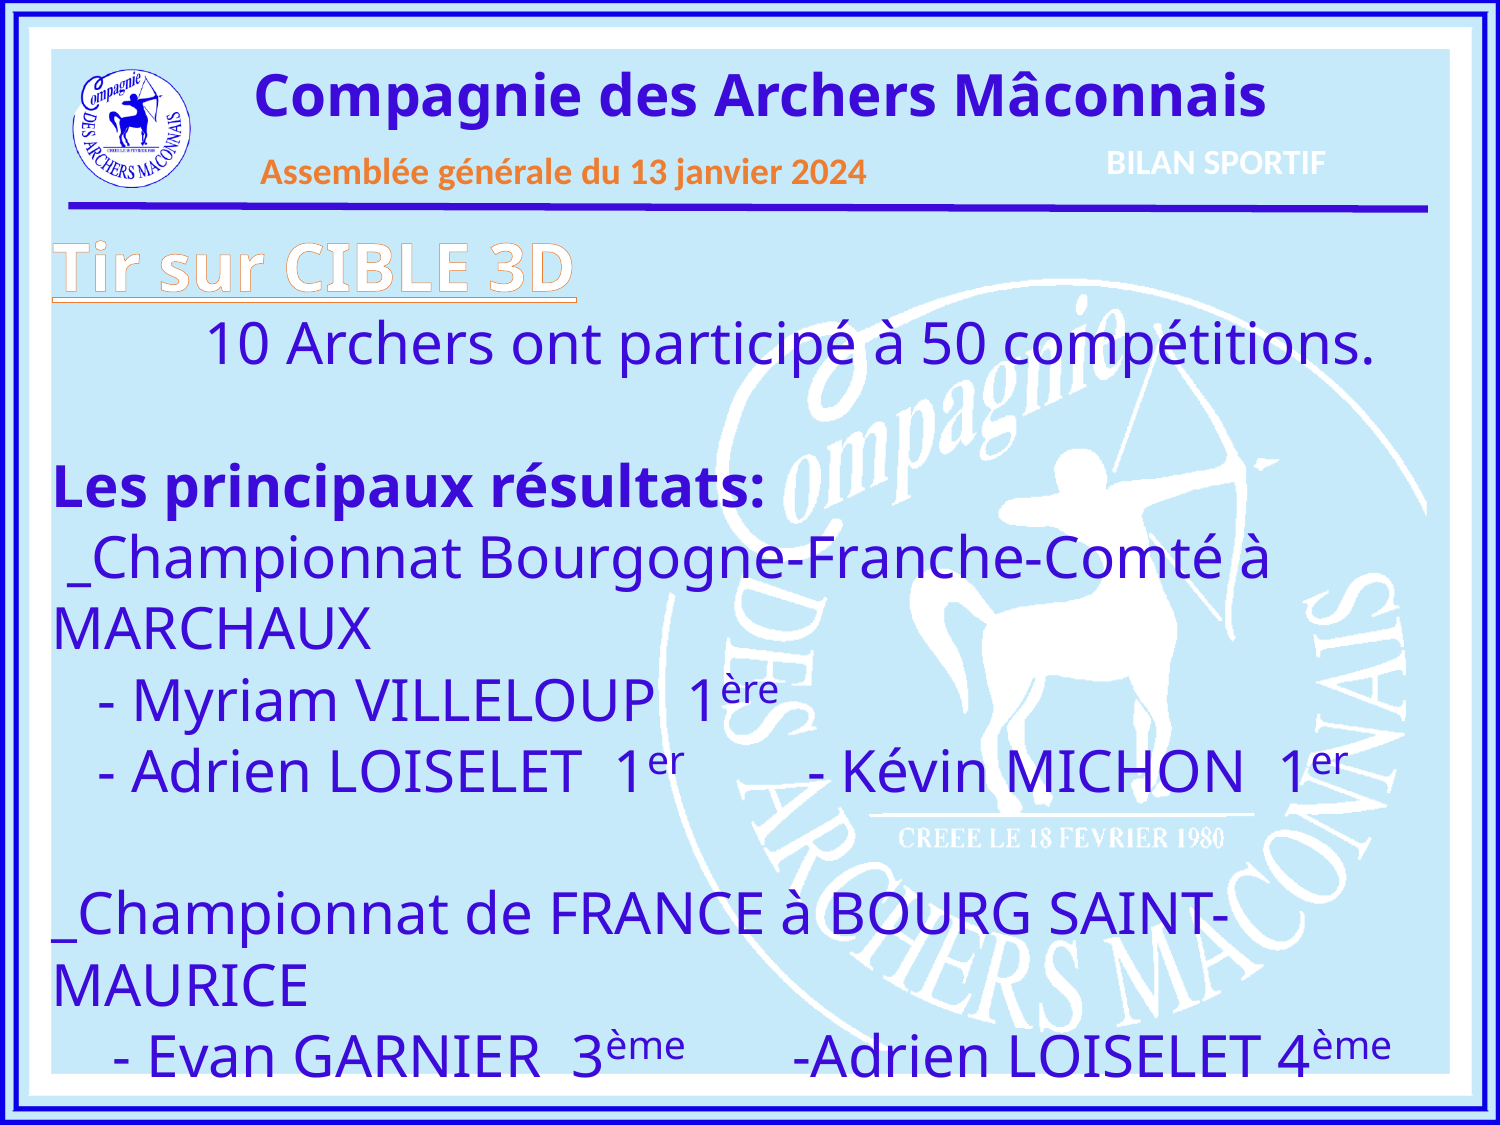

# Compagnie des Archers Mâconnais
 Assemblée générale du 13 janvier 2024
BILAN SPORTIF
Tir sur CIBLE 3D
 10 Archers ont participé à 50 compétitions.
Les principaux résultats:
 _Championnat Bourgogne-Franche-Comté à MARCHAUX
 - Myriam VILLELOUP 1ère
 - Adrien LOISELET 1er - Kévin MICHON 1er
_Championnat de FRANCE à BOURG SAINT-MAURICE
 - Evan GARNIER 3ème -Adrien LOISELET 4ème
 - Adeline GARNIER 11ème - Olivier GARNIER 9ème
 - Myriam VILLELOUP 7ème -Kévin MICHON 6ème
 - Mickaël NEVERS 32ème